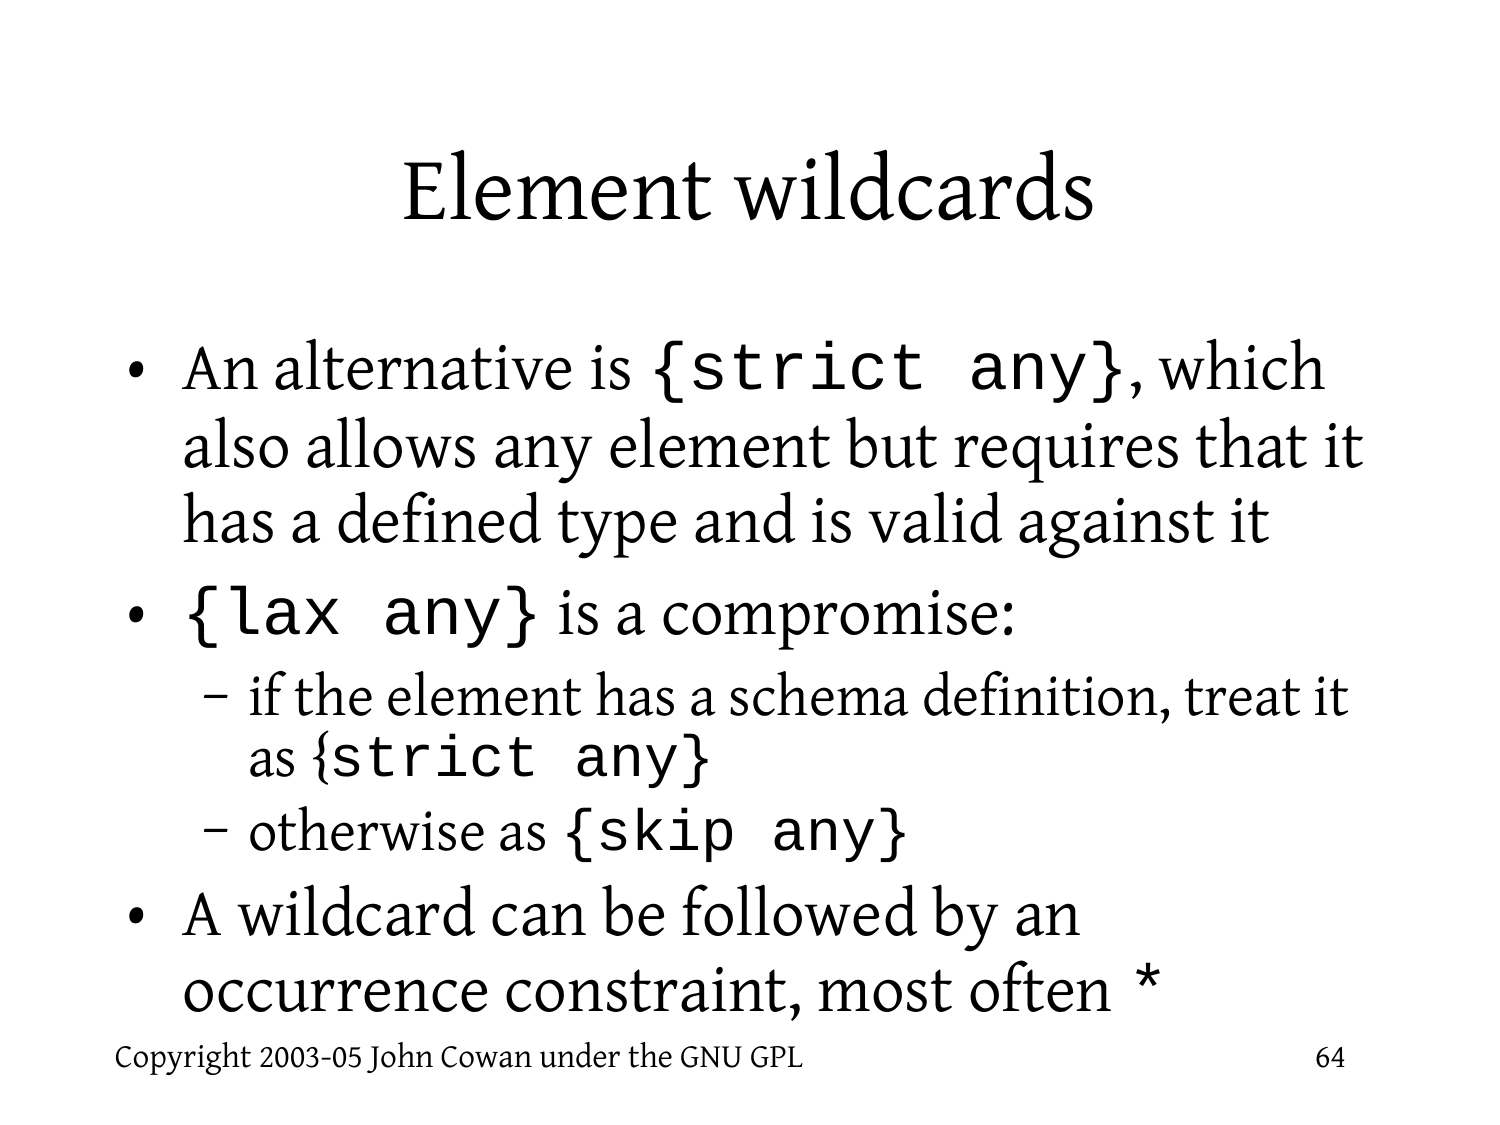

# Element wildcards
An alternative is {strict any}, which also allows any element but requires that it has a defined type and is valid against it
{lax any} is a compromise:
if the element has a schema definition, treat it as {strict any}
otherwise as {skip any}
A wildcard can be followed by an occurrence constraint, most often *